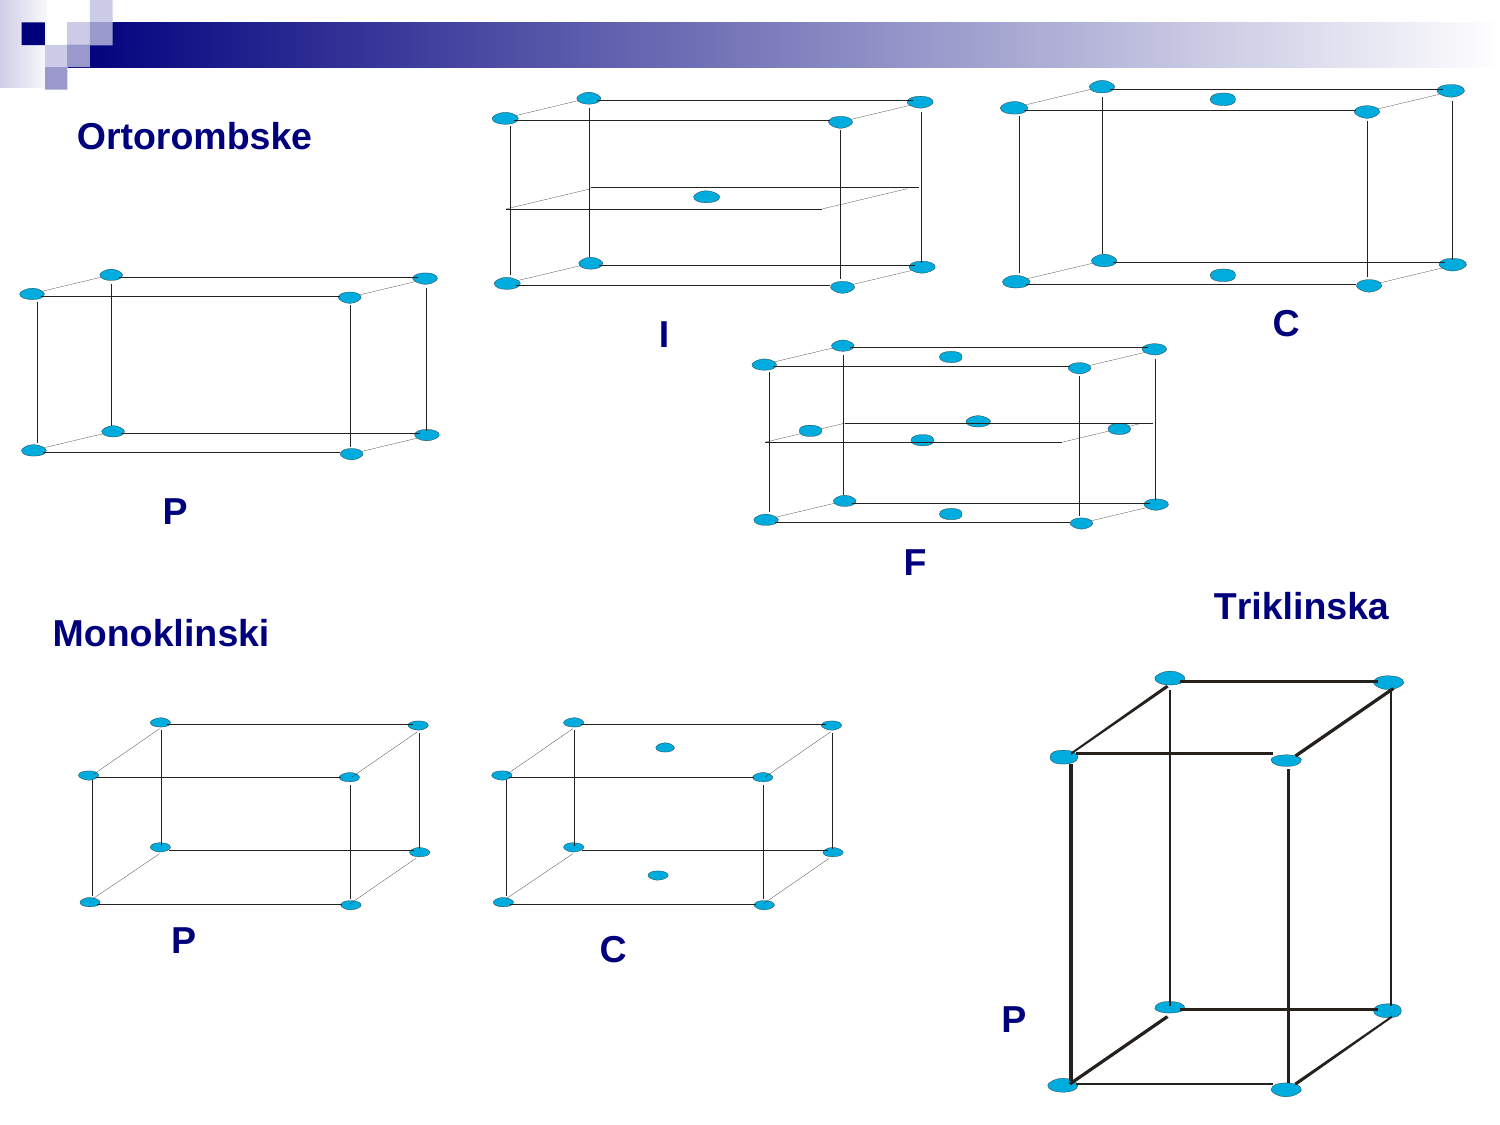

Ortorombske
C
I
P
F
Triklinska
Monoklinski
P
C
P